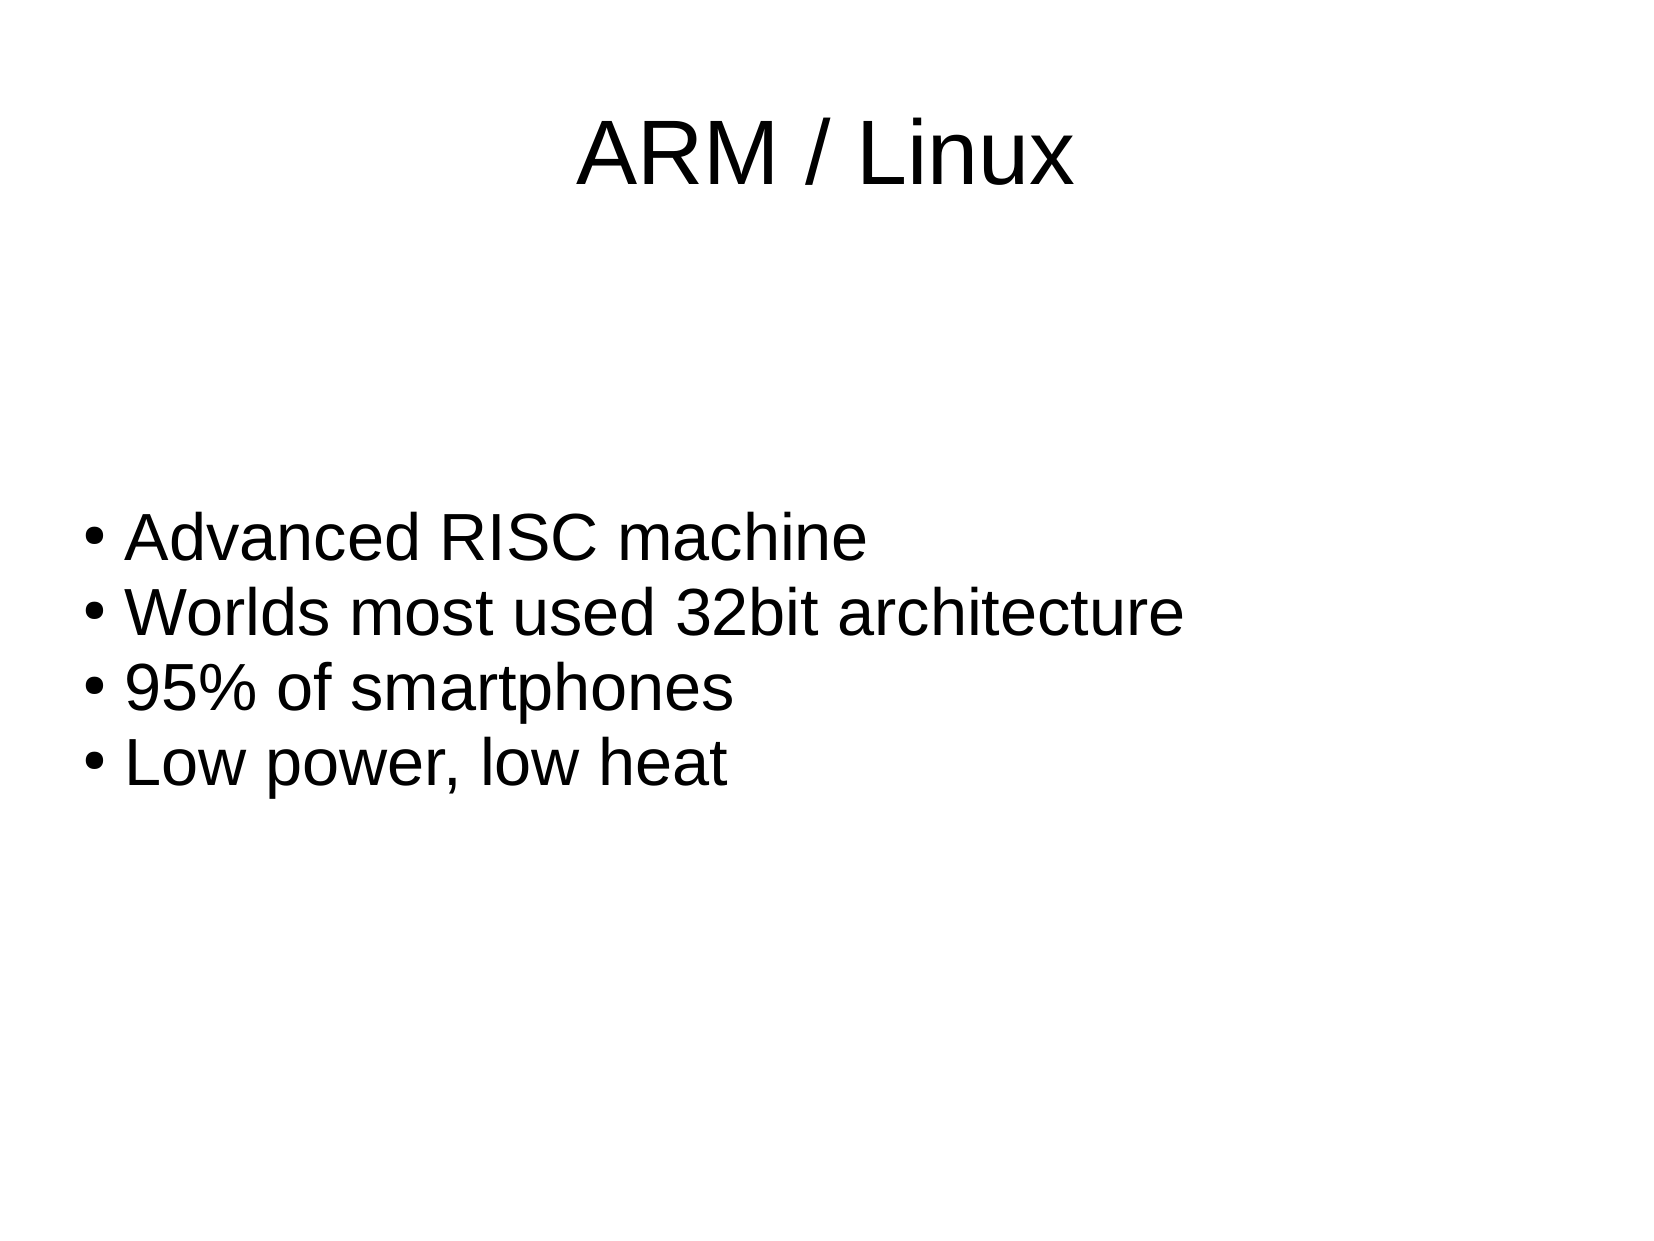

# ARM / Linux
 Advanced RISC machine
 Worlds most used 32bit architecture
 95% of smartphones
 Low power, low heat